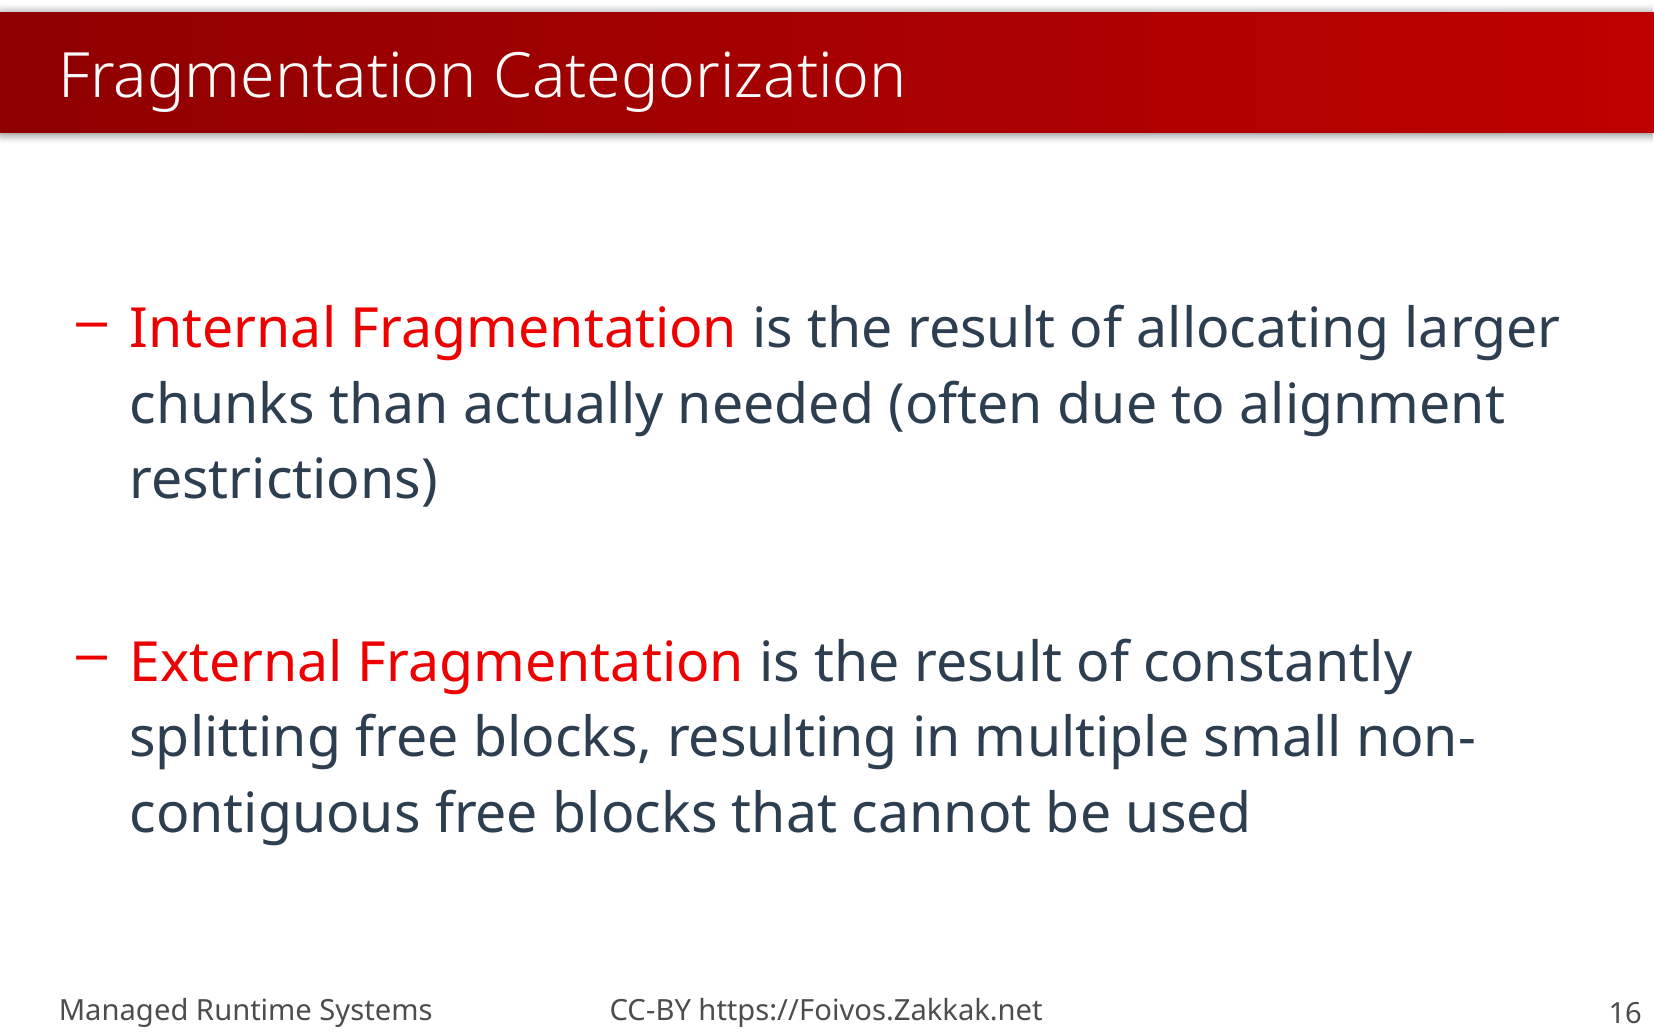

# Fragmentation Categorization
Internal Fragmentation is the result of allocating larger chunks than actually needed (often due to alignment restrictions)
External Fragmentation is the result of constantly splitting free blocks, resulting in multiple small non-contiguous free blocks that cannot be used
Managed Runtime Systems
CC-BY https://Foivos.Zakkak.net
16